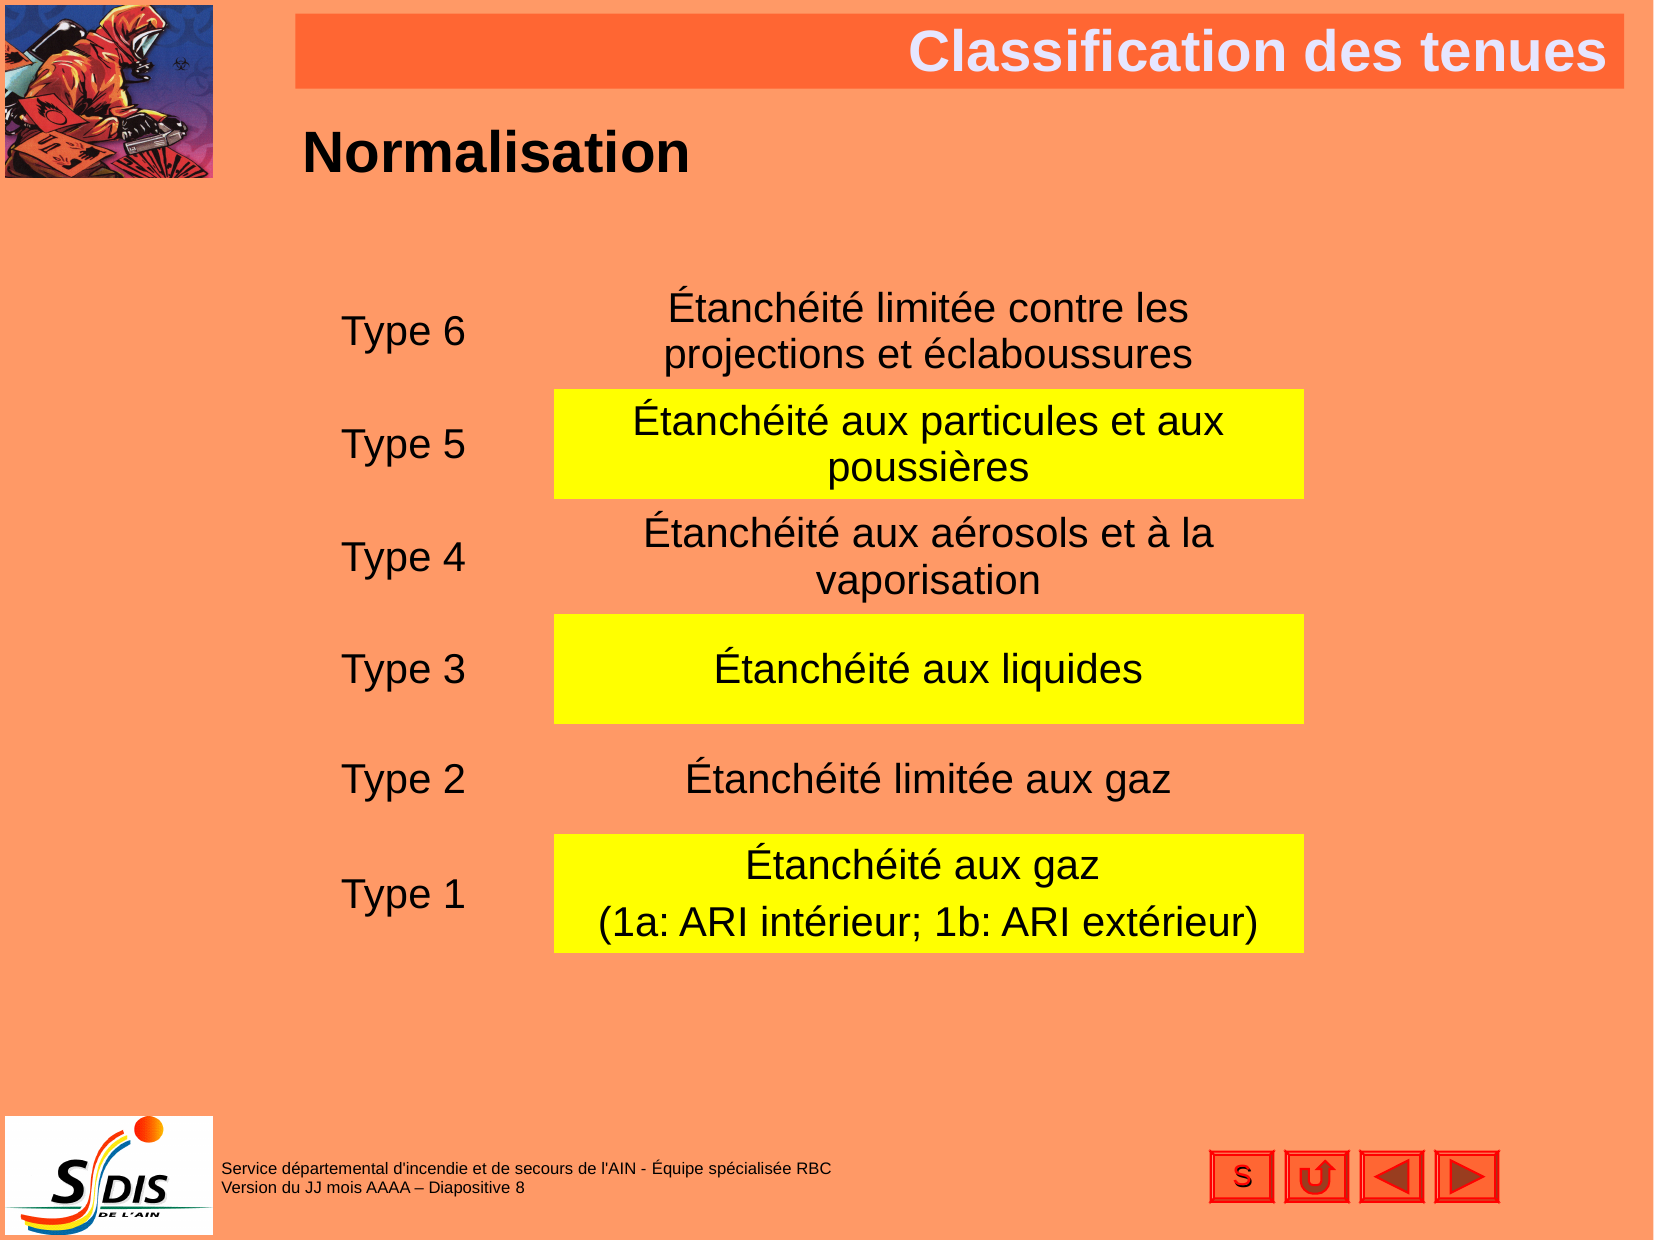

Classification des tenues
Normalisation
| Type 6 | Étanchéité limitée contre les projections et éclaboussures |
| --- | --- |
| Type 5 | Étanchéité aux particules et aux poussières |
| Type 4 | Étanchéité aux aérosols et à la vaporisation |
| Type 3 | Étanchéité aux liquides |
| Type 2 | Étanchéité limitée aux gaz |
| Type 1 | Étanchéité aux gaz (1a: ARI intérieur; 1b: ARI extérieur) |